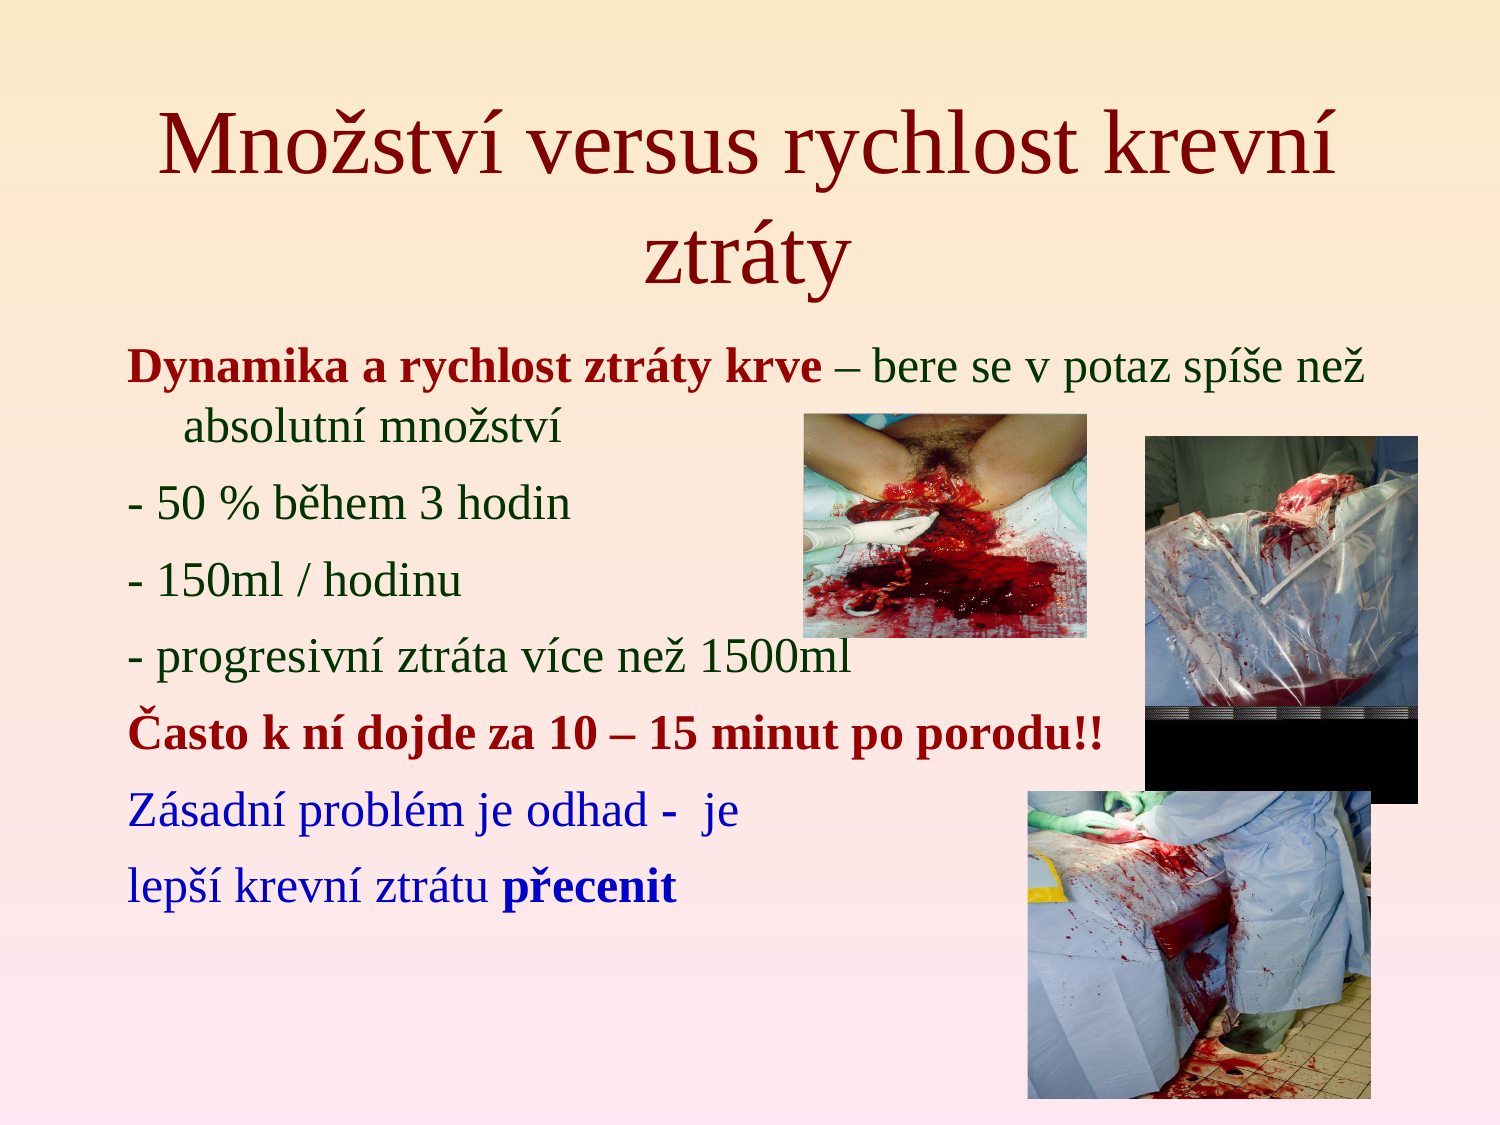

# Množství versus rychlost krevní ztráty
Dynamika a rychlost ztráty krve – bere se v potaz spíše než absolutní množství
- 50 % během 3 hodin
- 150ml / hodinu
- progresivní ztráta více než 1500ml
Často k ní dojde za 10 – 15 minut po porodu!!
Zásadní problém je odhad - je
lepší krevní ztrátu přecenit